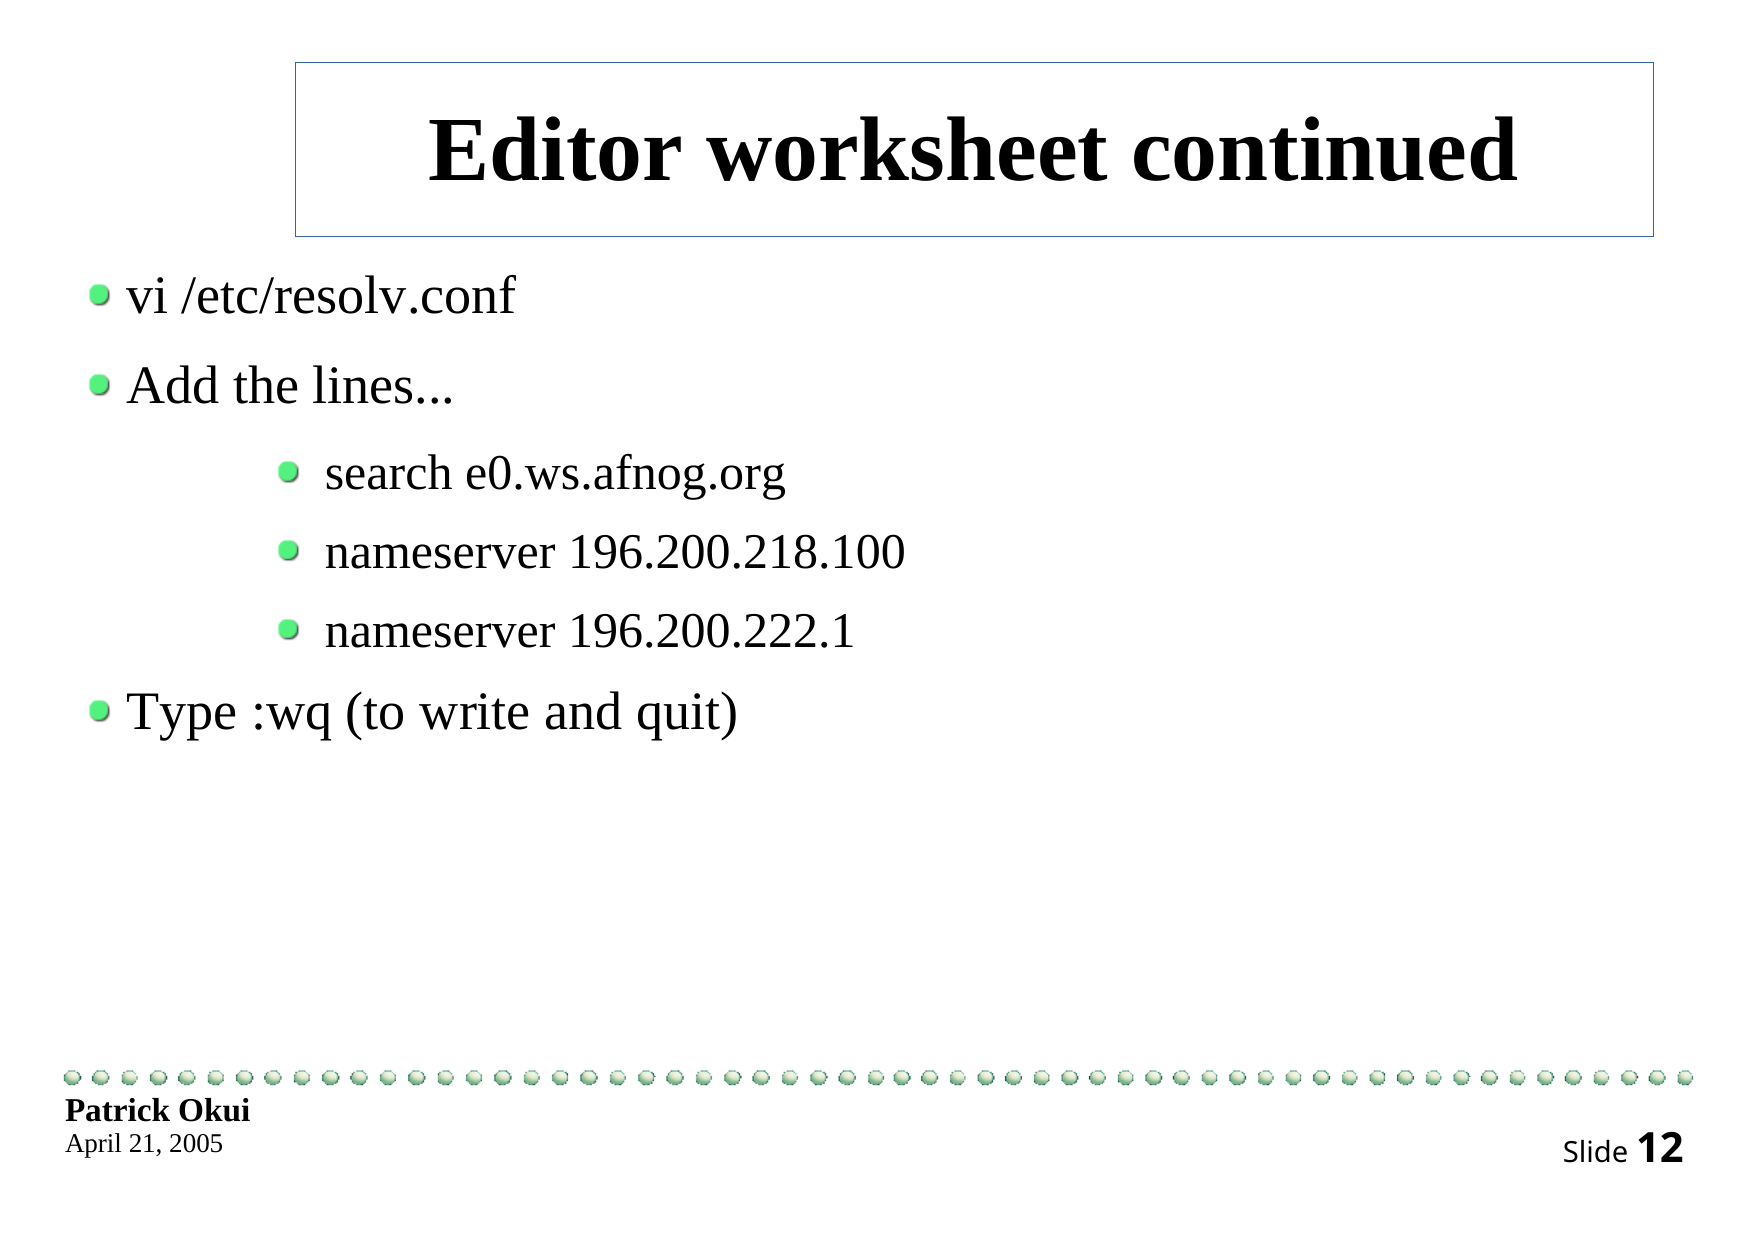

# Editor worksheet continued
vi /etc/resolv.conf
Add the lines...
search e0.ws.afnog.org
nameserver 196.200.218.100
nameserver 196.200.222.1
Type :wq (to write and quit)